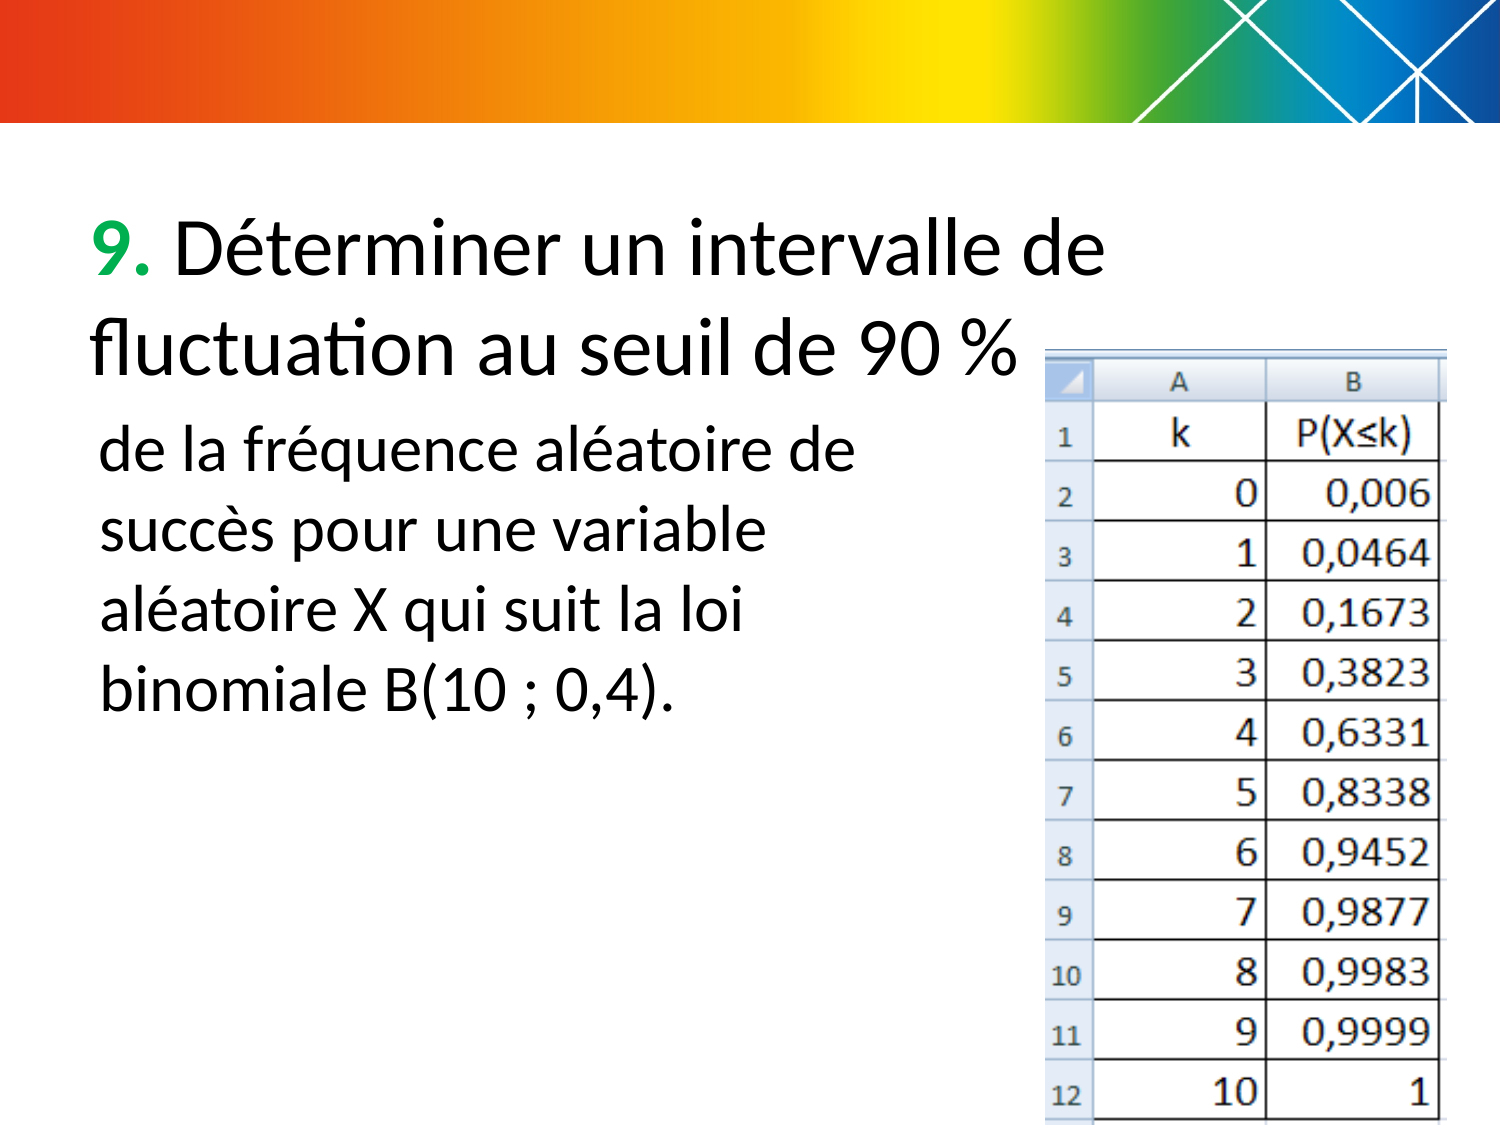

# 9. Déterminer un intervalle de fluctuation au seuil de 90 %
 de la fréquence aléatoire de succès pour une variable aléatoire X qui suit la loi binomiale B(10 ; 0,4).